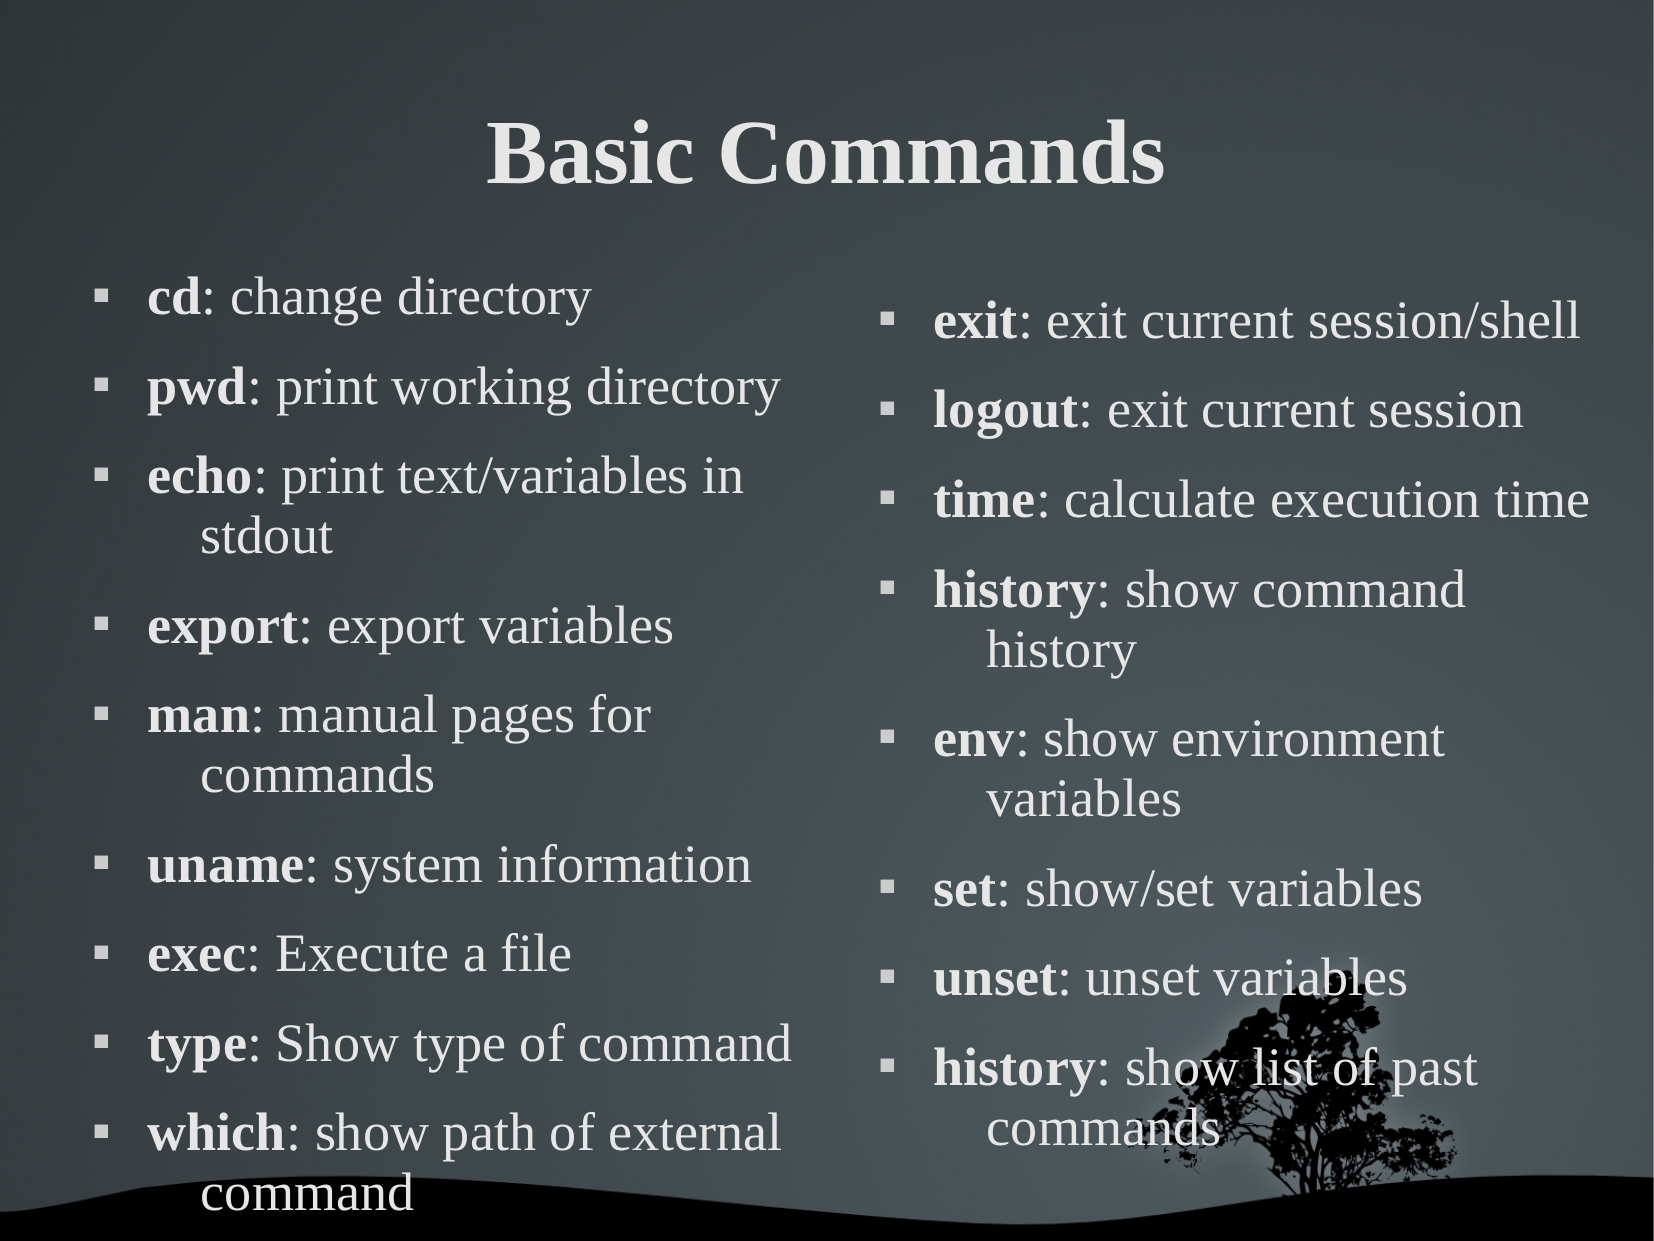

# Basic Commands
cd: change directory
pwd: print working directory
echo: print text/variables in stdout
export: export variables
man: manual pages for commands
uname: system information
exec: Execute a file
type: Show type of command
which: show path of external command
exit: exit current session/shell
logout: exit current session
time: calculate execution time
history: show command history
env: show environment variables
set: show/set variables
unset: unset variables
history: show list of past commands